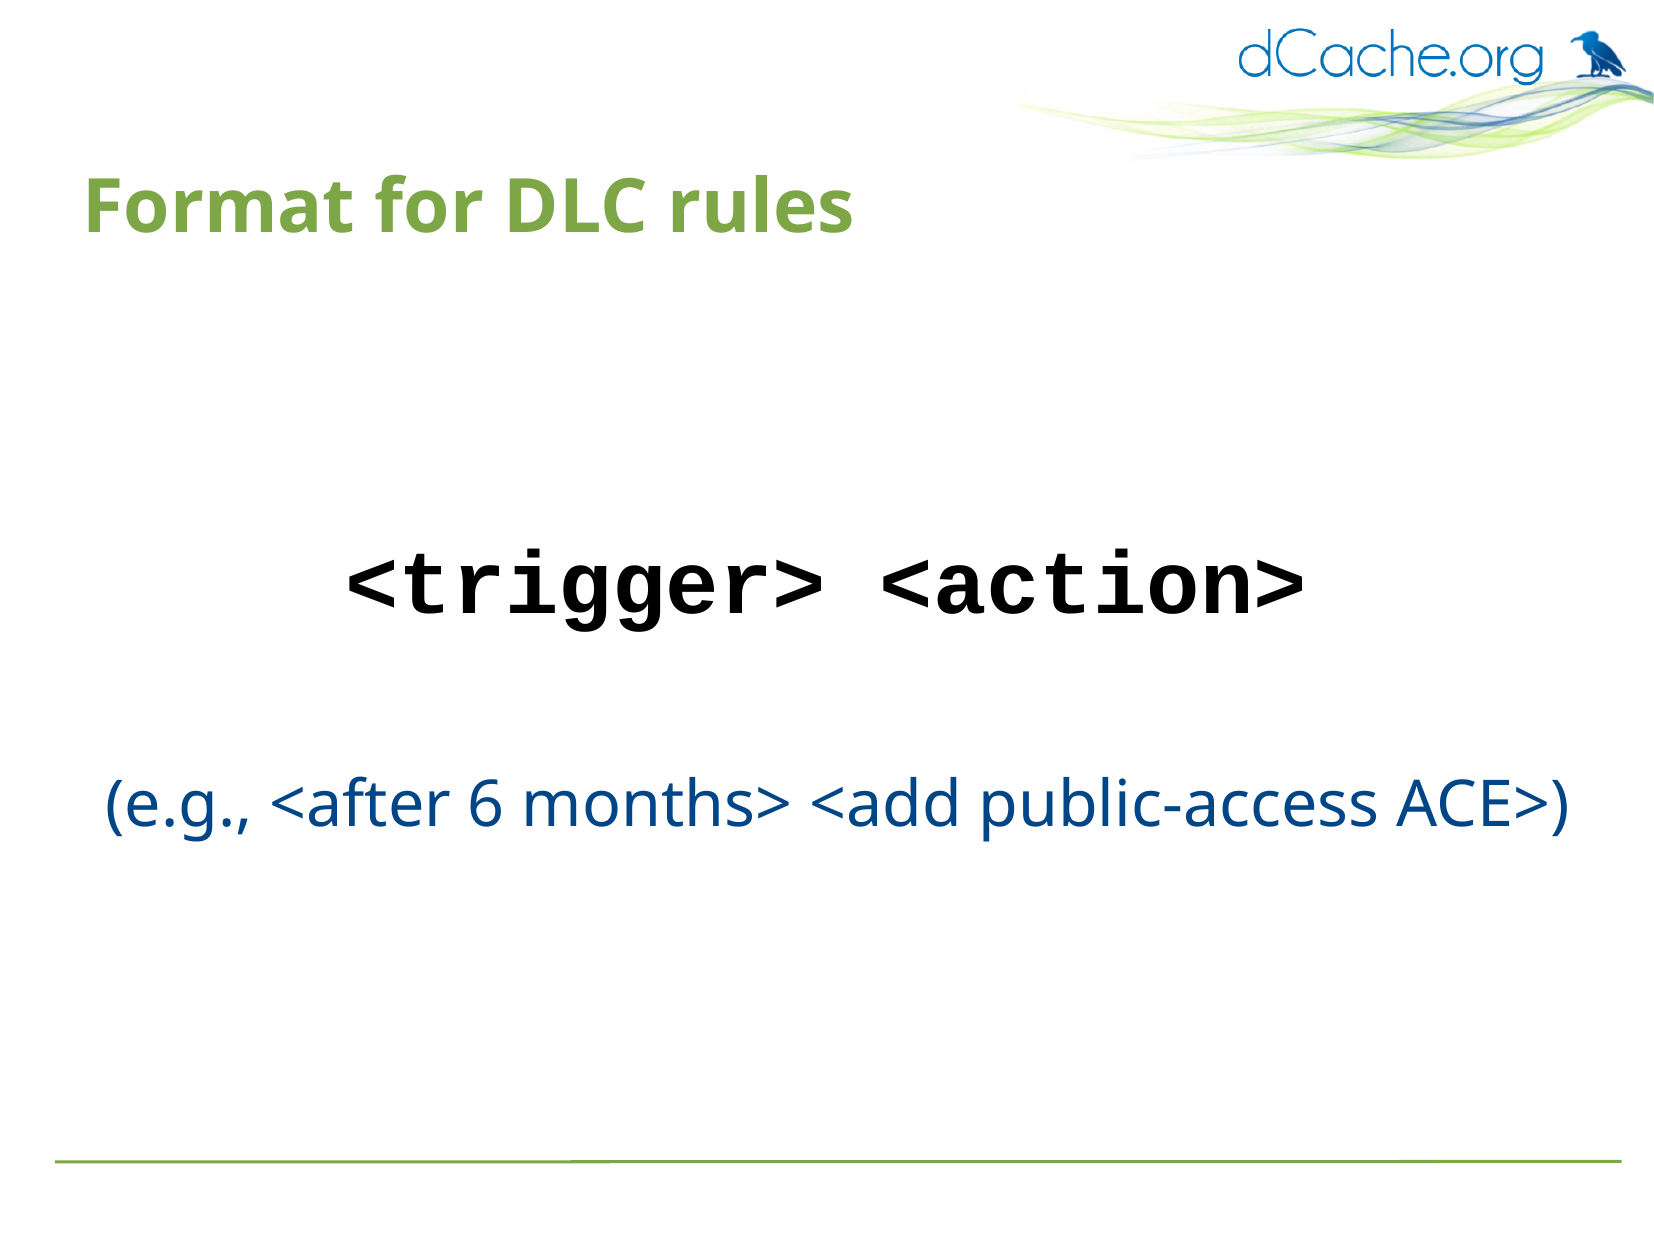

# Format for DLC rules
<trigger> <action>
(e.g., <after 6 months> <add public-access ACE>)